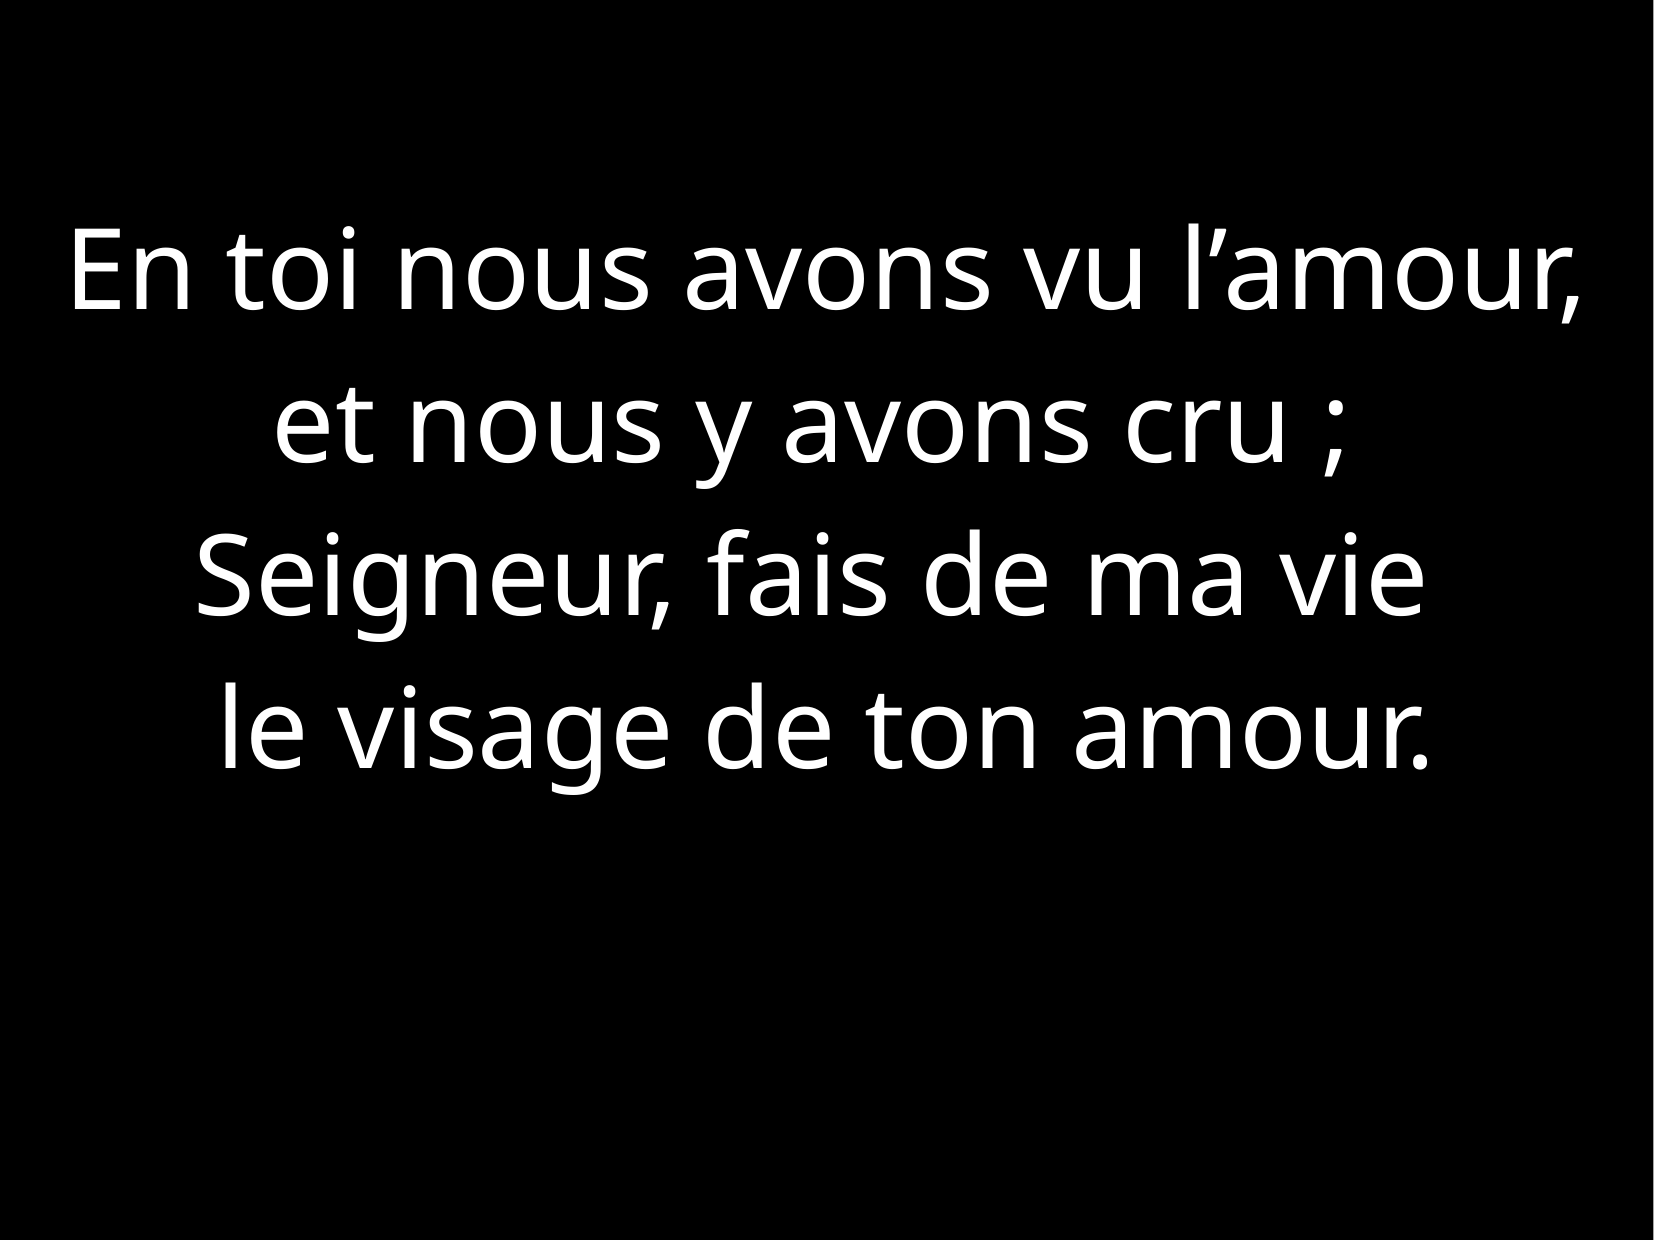

# En toi nous avons vu l’amour,
et nous y avons cru ;
Seigneur, fais de ma vie
le visage de ton amour.